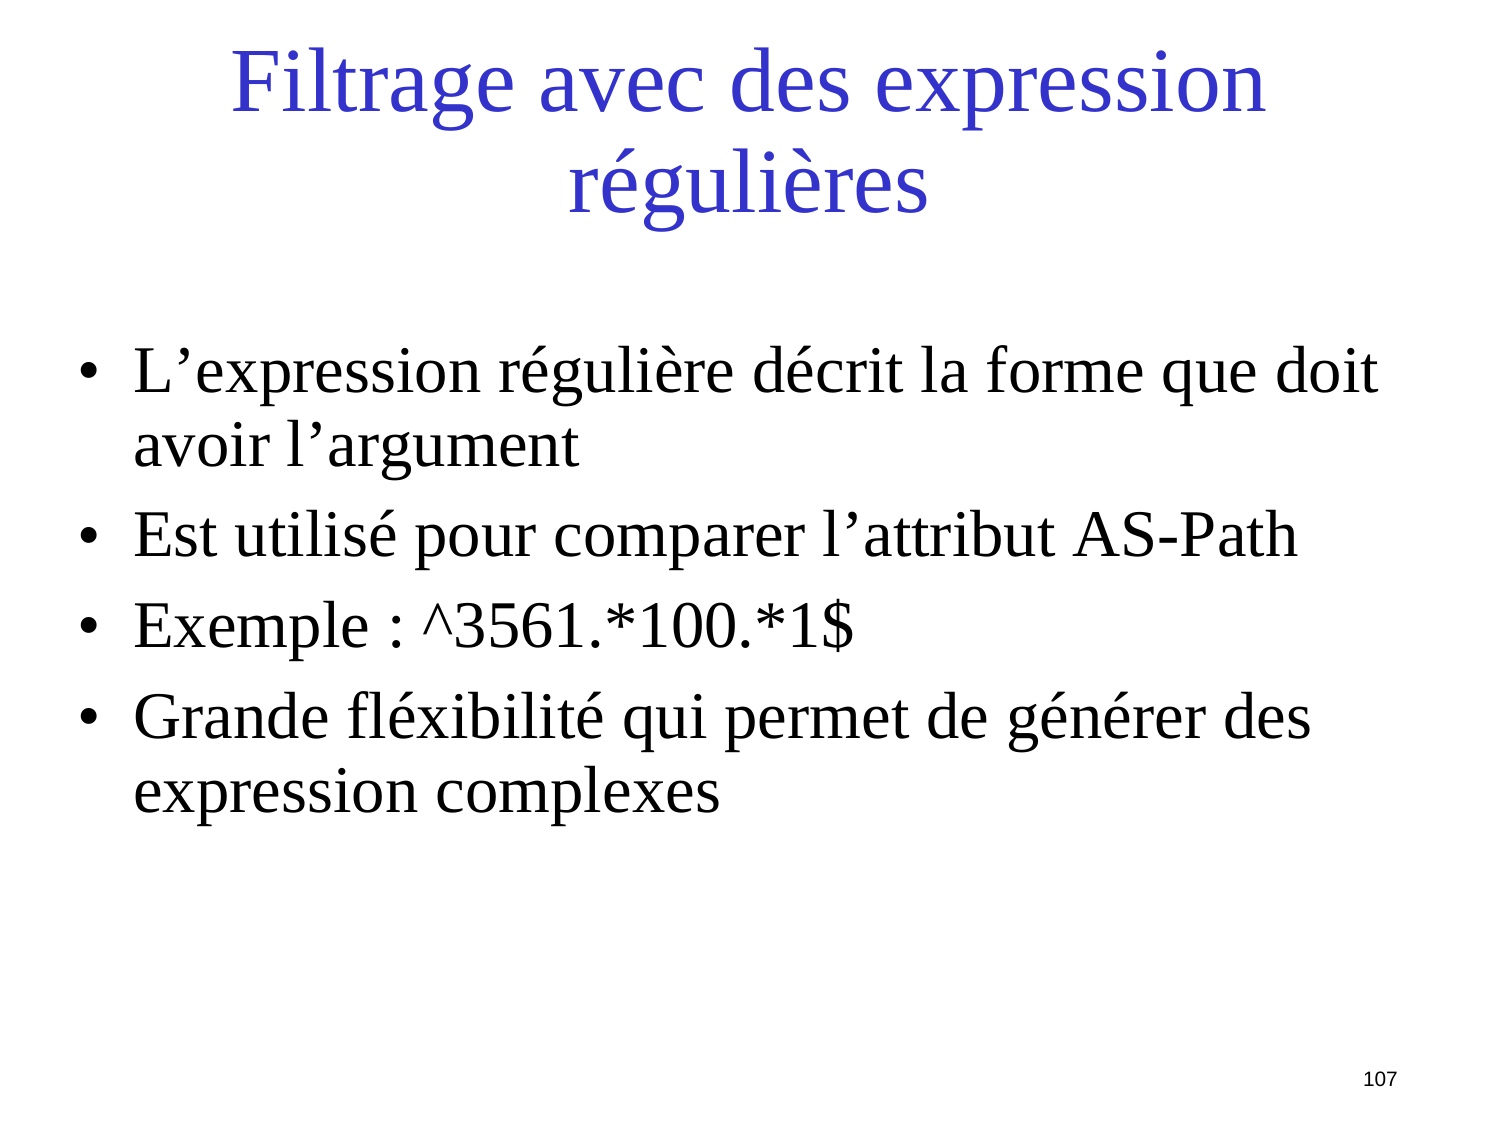

# Filtrage avec des expression régulières
L’expression régulière décrit la forme que doit avoir l’argument
Est utilisé pour comparer l’attribut AS-Path
Exemple : ^3561.*100.*1$
Grande fléxibilité qui permet de générer des expression complexes